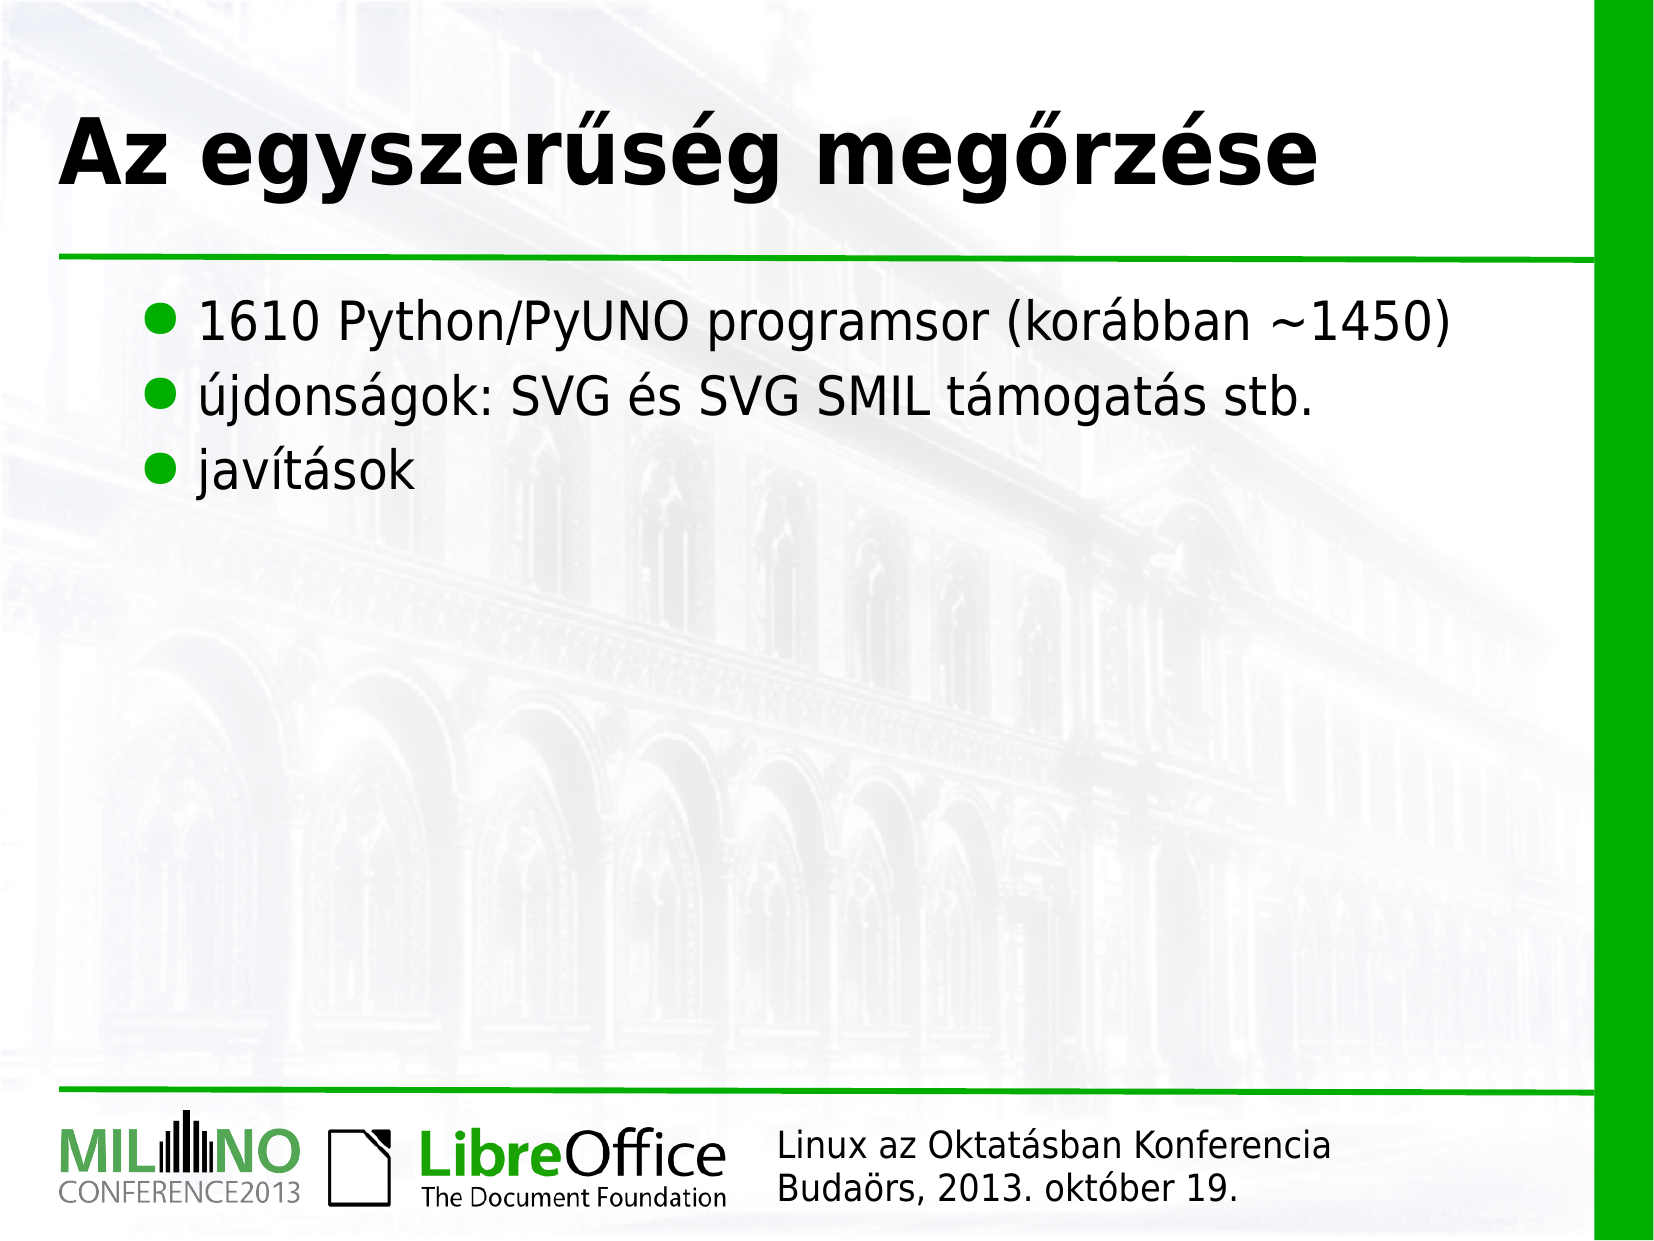

# Az egyszerűség megőrzése
1610 Python/PyUNO programsor (korábban ~1450)
újdonságok: SVG és SVG SMIL támogatás stb.
javítások